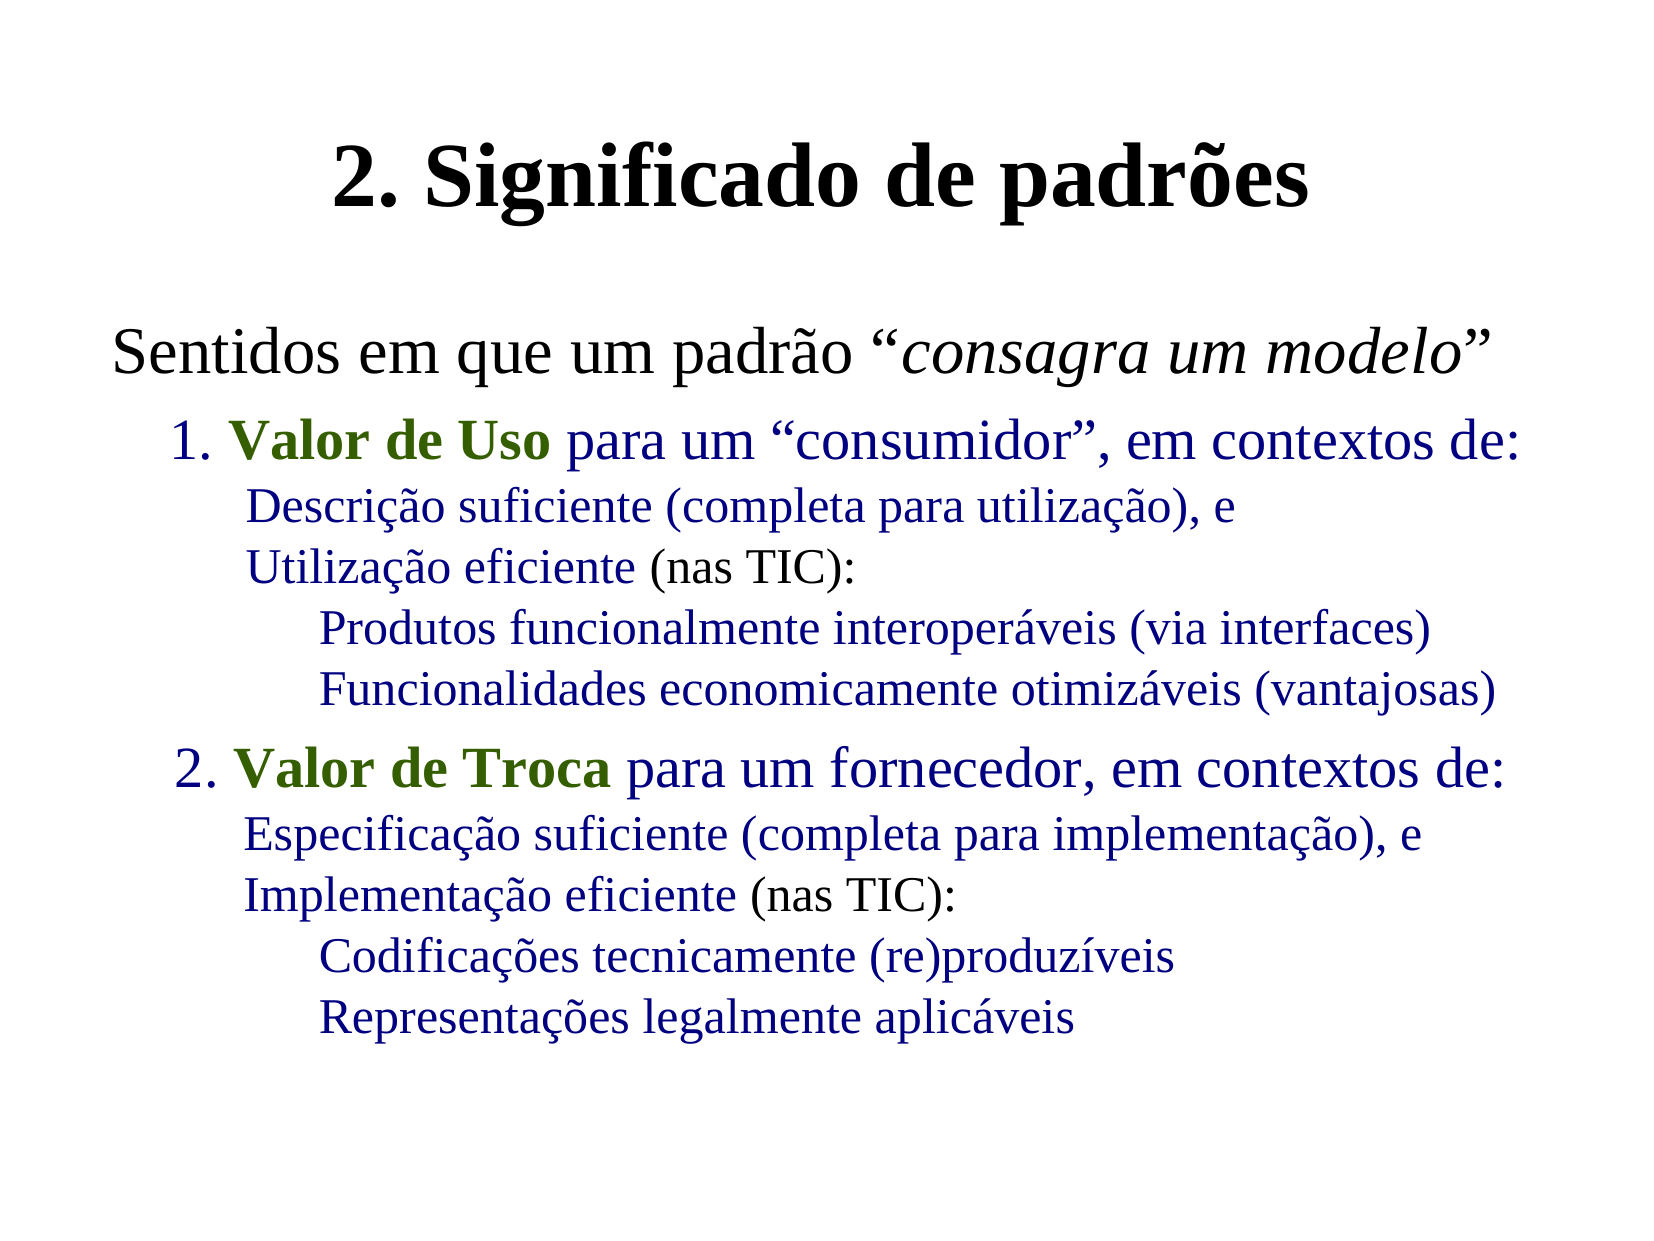

# 2. Significado de padrões
Sentidos em que um padrão “consagra um modelo”
	1. Valor de Uso para um “consumidor”, em contextos de:
 Descrição suficiente (completa para utilização), e
 Utilização eficiente (nas TIC):
 Produtos funcionalmente interoperáveis (via interfaces)
 Funcionalidades economicamente otimizáveis (vantajosas)
2. Valor de Troca para um fornecedor, em contextos de:
 Especificação suficiente (completa para implementação), e
 Implementação eficiente (nas TIC):
 Codificações tecnicamente (re)produzíveis
 Representações legalmente aplicáveis